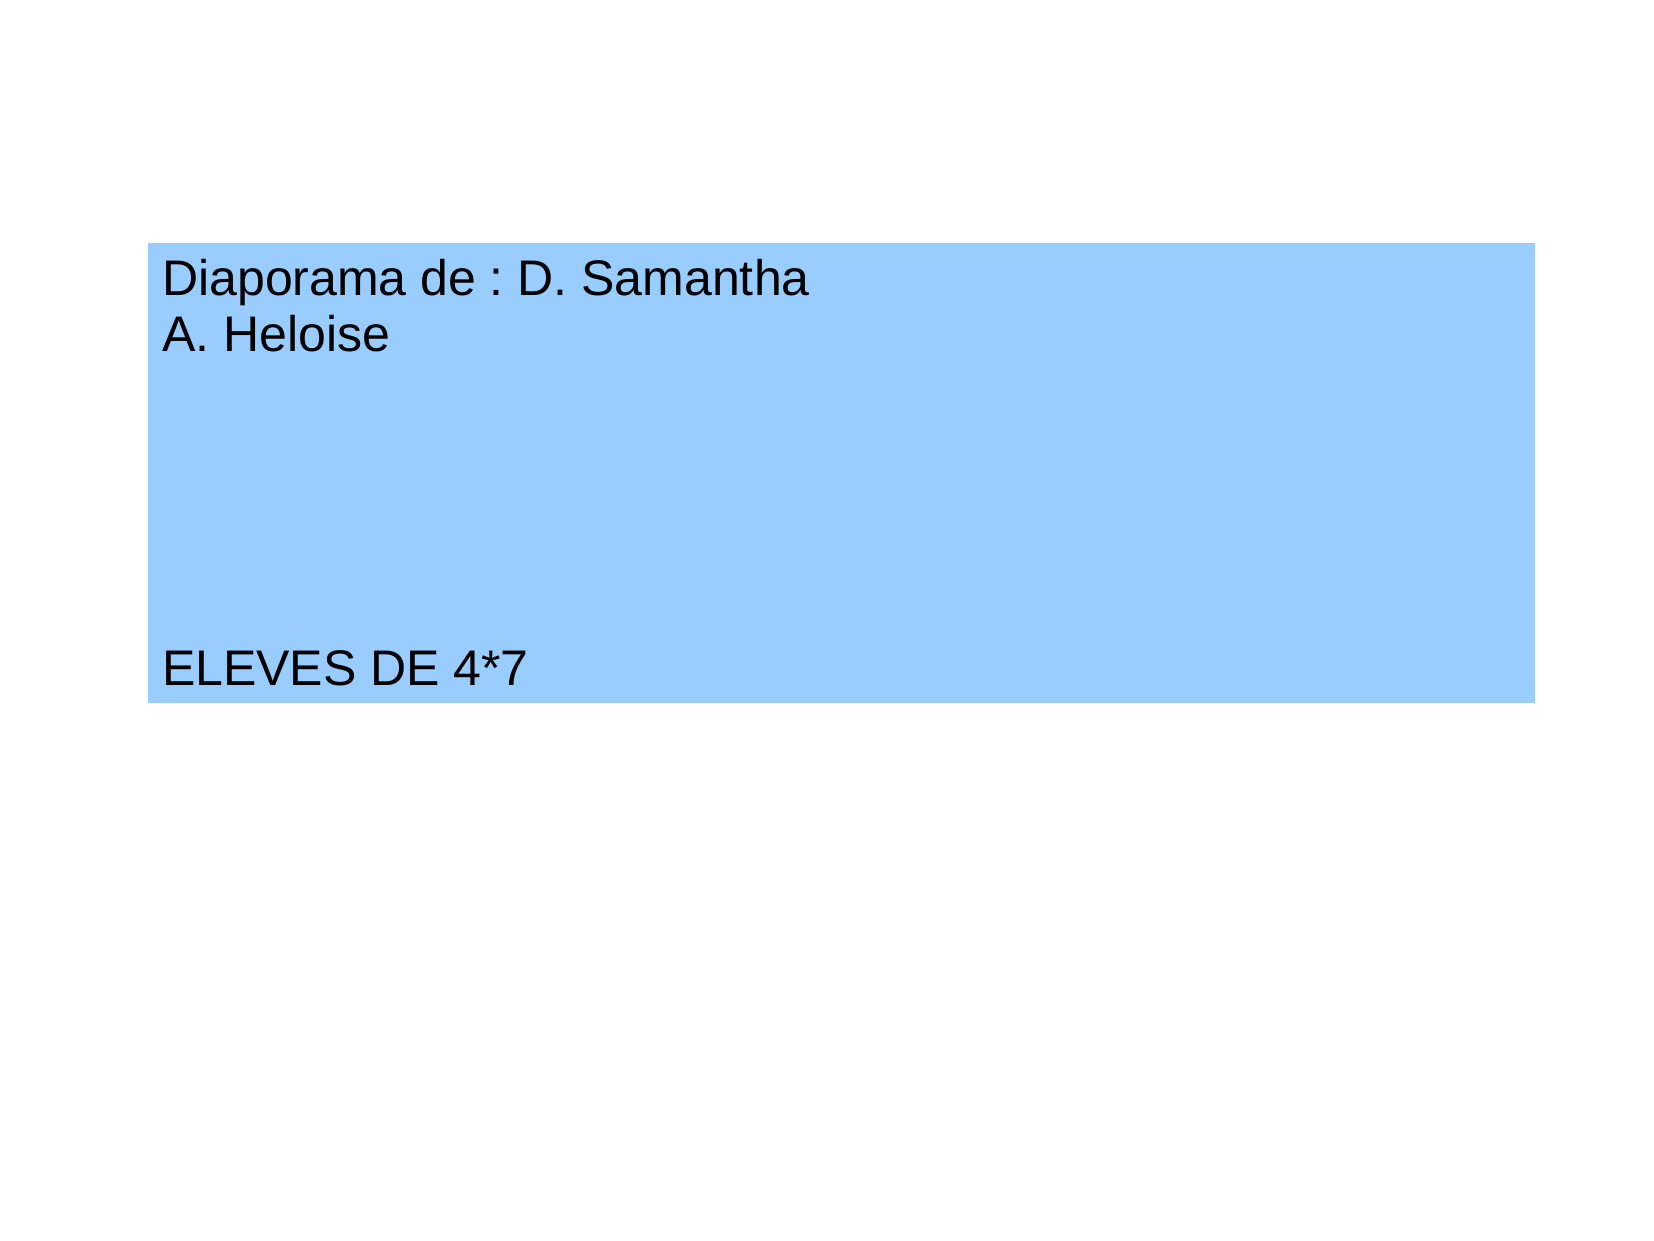

| Diaporama de : D. Samantha A. Heloise ELEVES DE 4\*7 |
| --- |